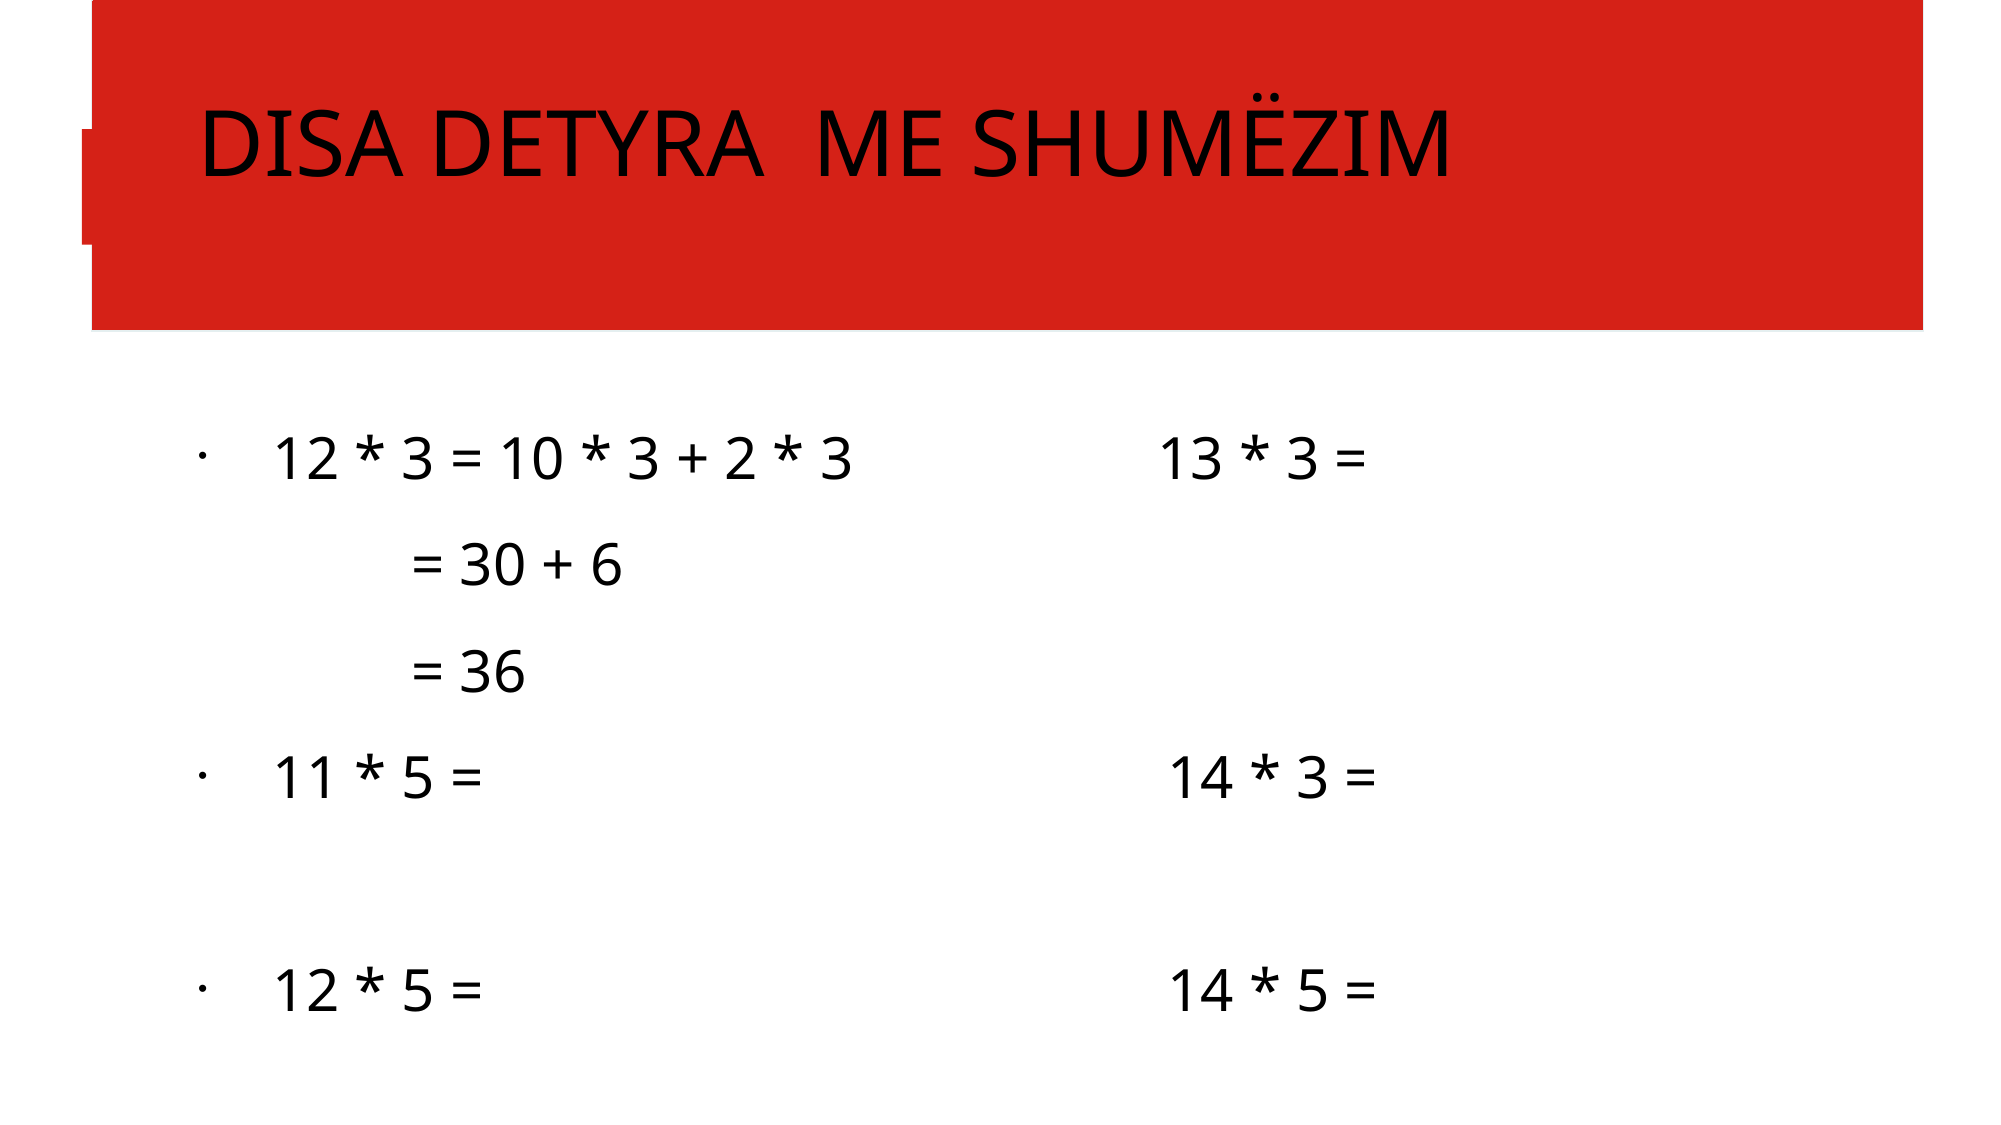

# DISA DETYRA  ME SHUMËZIM
12 * 3 = 10 * 3 + 2 * 3                    13 * 3 =
              = 30 + 6
              = 36
11 * 5 =                                             14 * 3 =
12 * 5 =                                             14 * 5 =